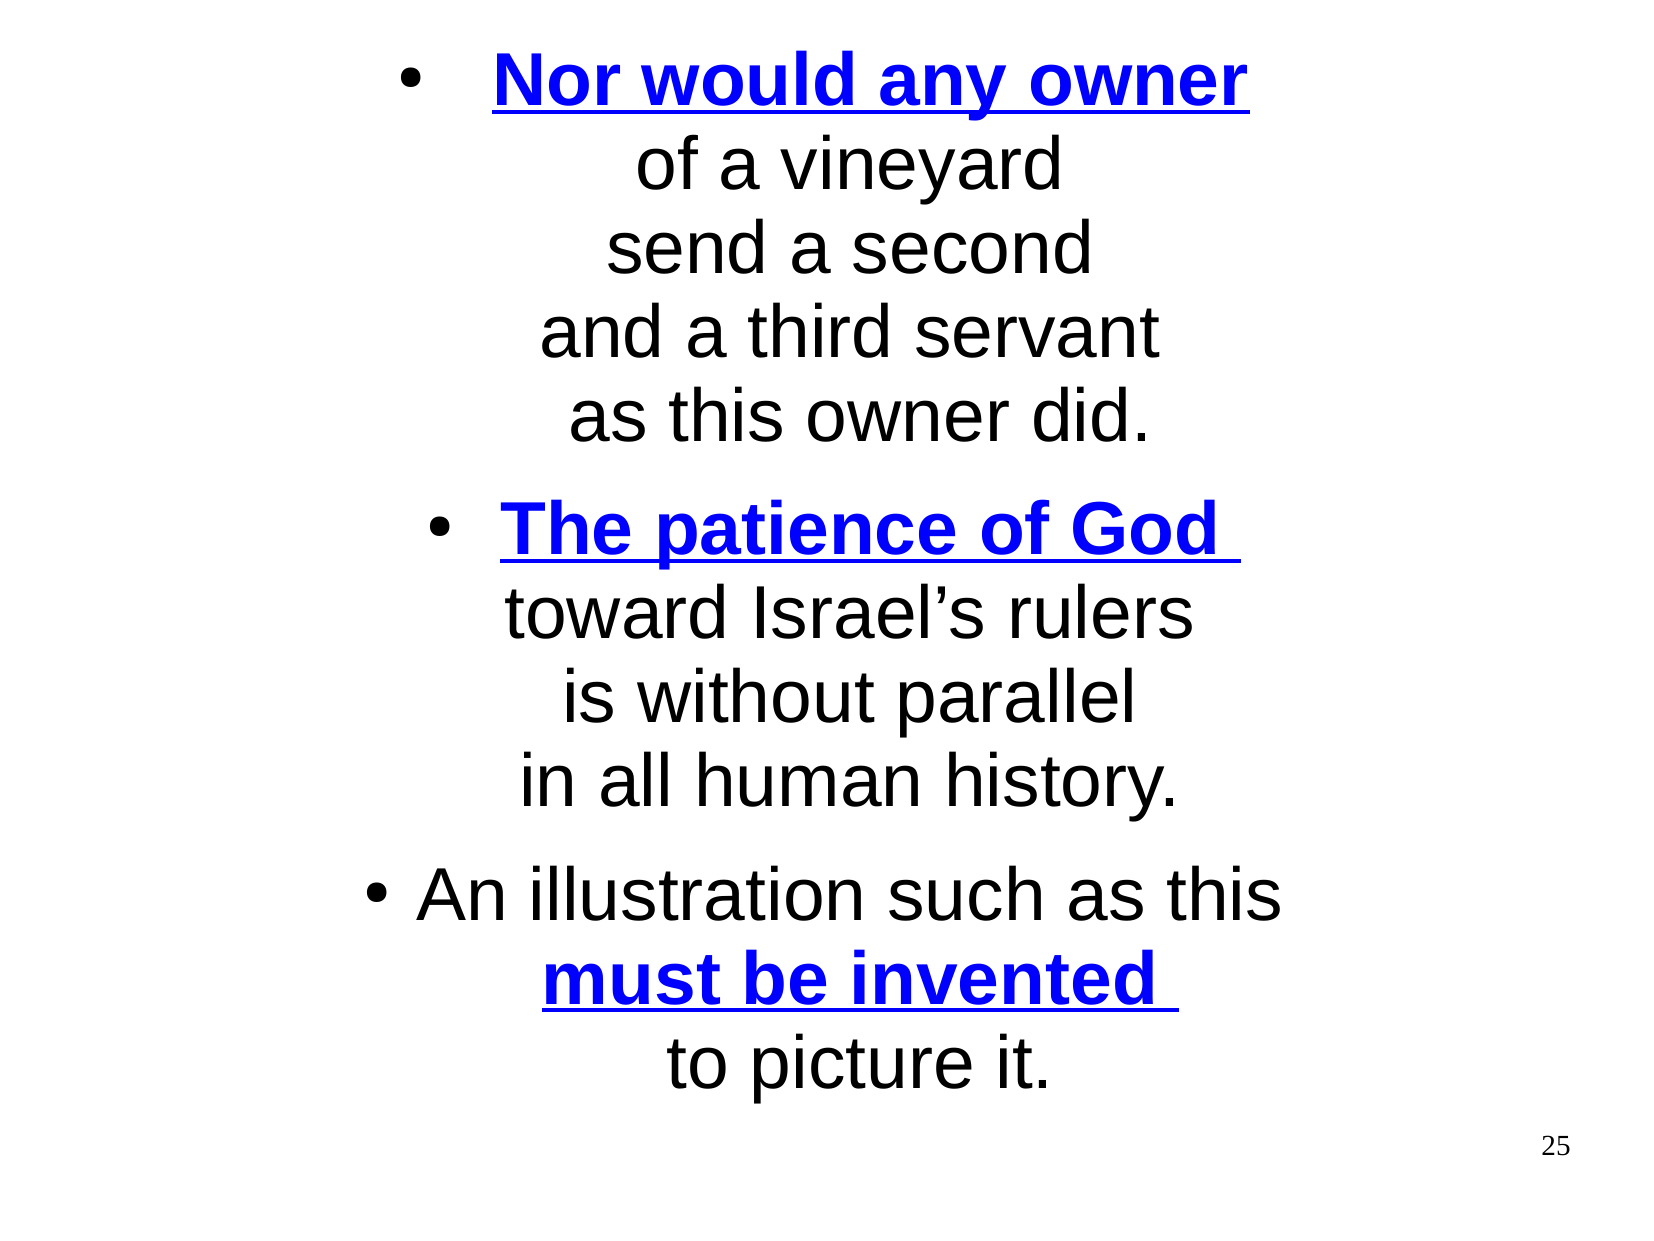

# Nor would any owner of a vineyard send a second and a third servant as this owner did.
 The patience of God
toward Israel’s rulers
is without parallel
in all human history.
An illustration such as this
must be invented
to picture it.
25